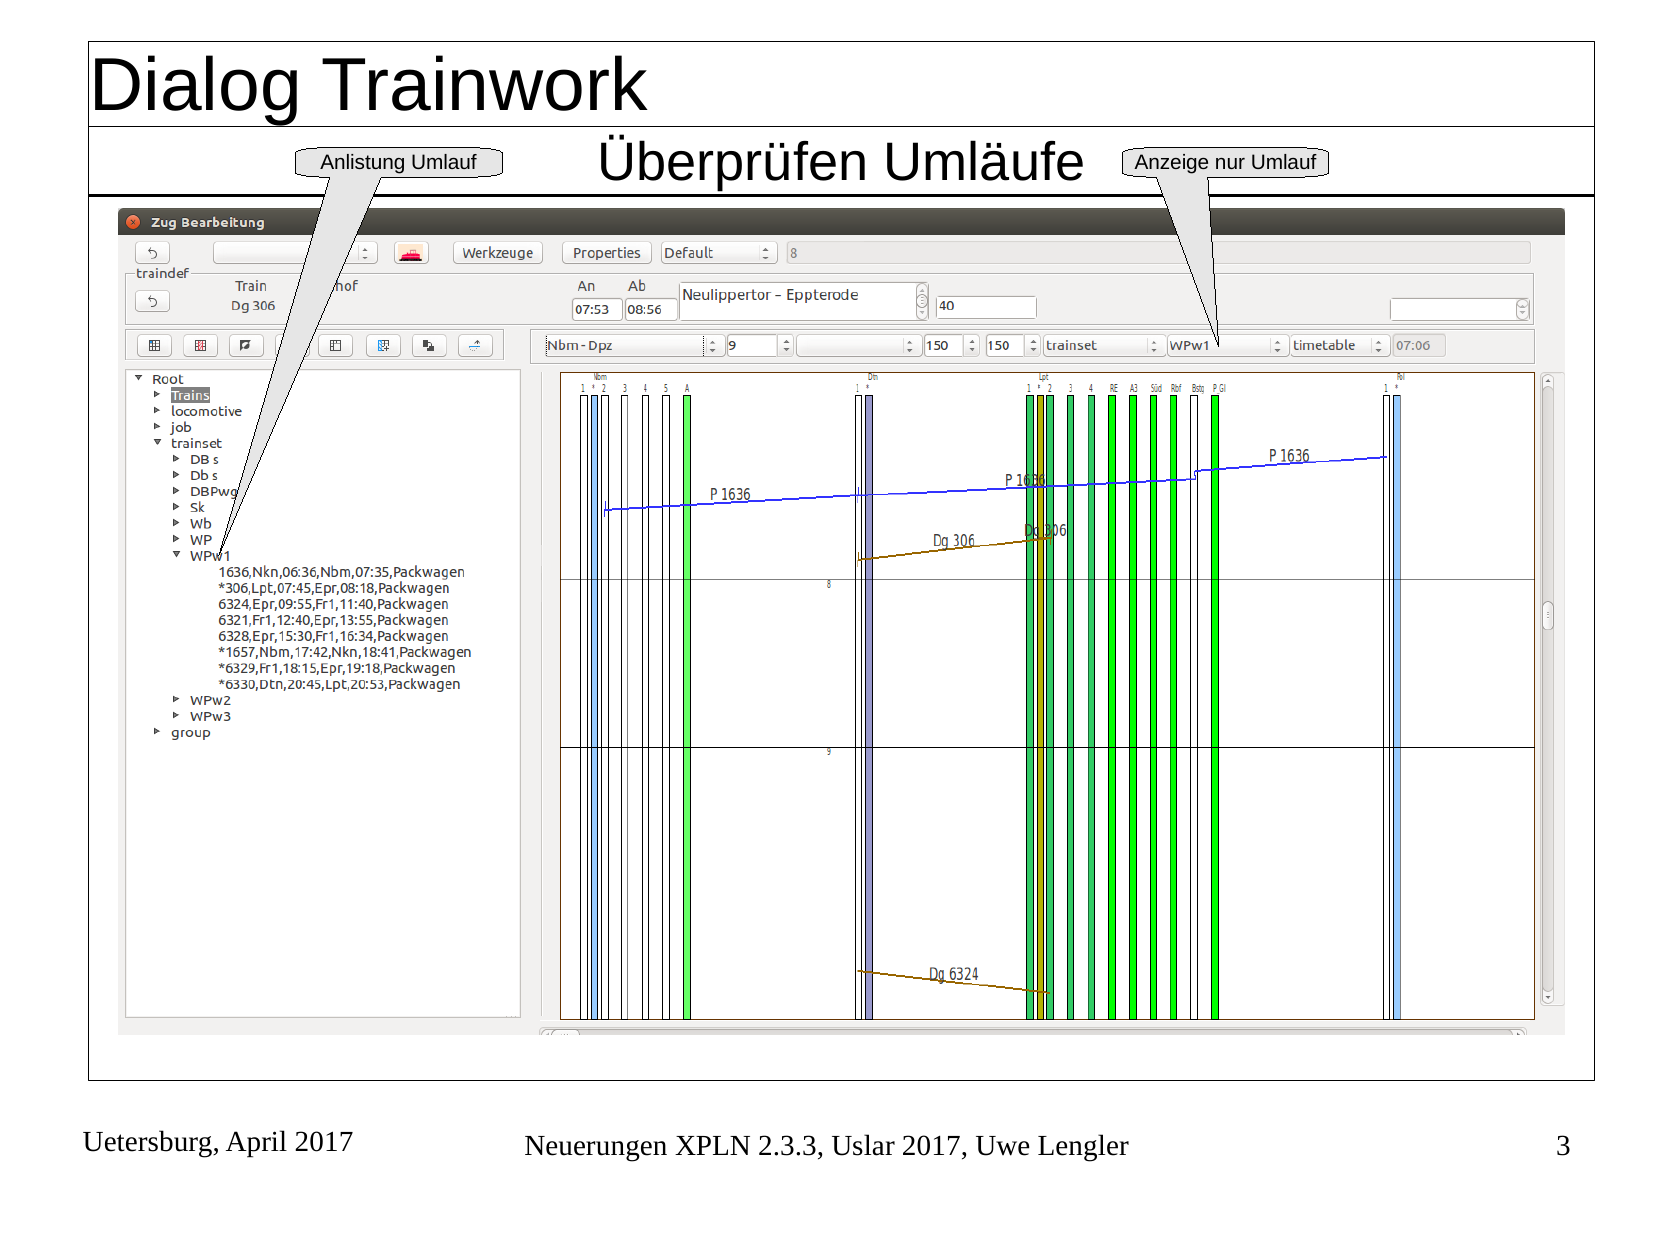

# Dialog Trainwork
Überprüfen Umläufe
Anlistung Umlauf
Anzeige nur Umlauf
Uetersburg, April 2017
Neuerungen XPLN 2.3.3, Uslar 2017, Uwe Lengler
3